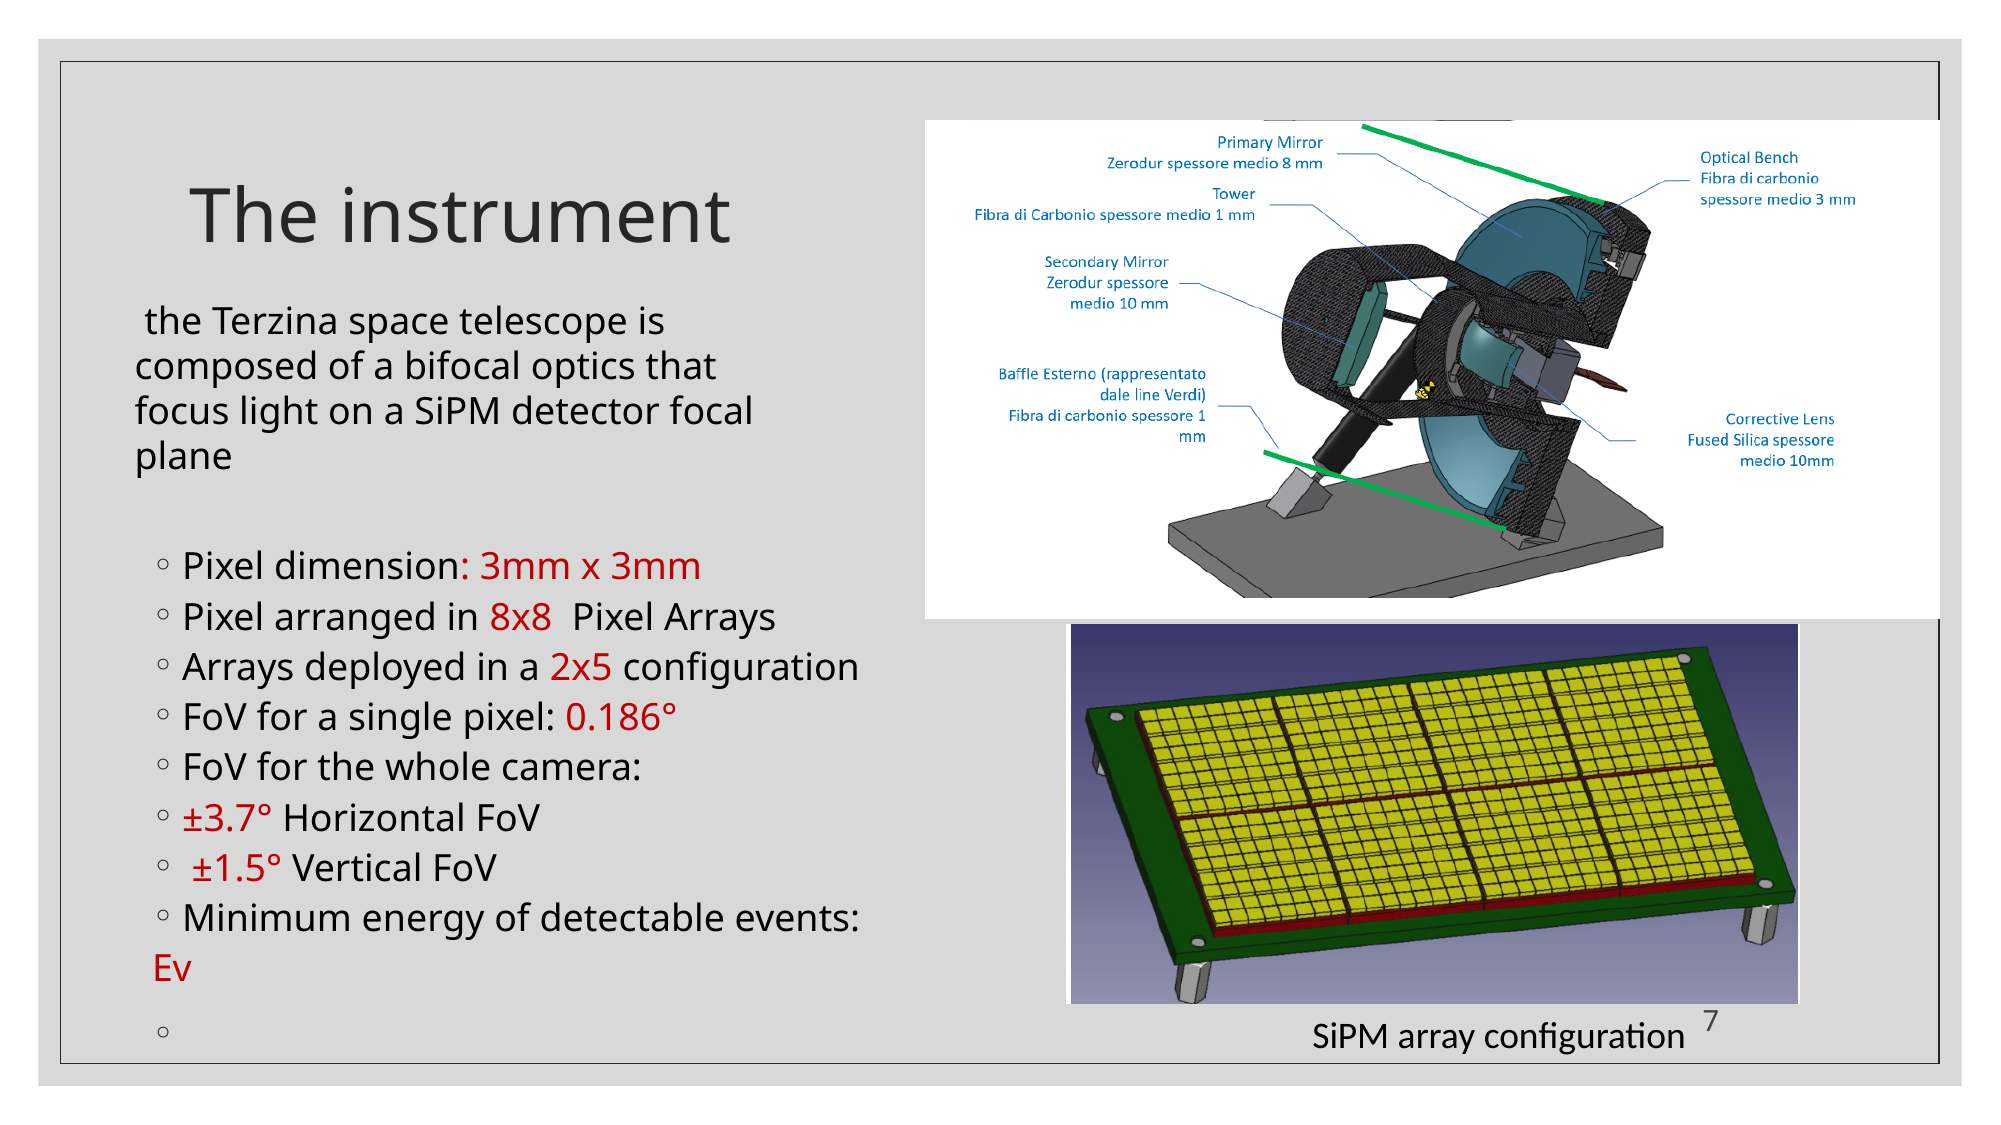

# The instrument
 the Terzina space telescope is composed of a bifocal optics that focus light on a SiPM detector focal plane
Pixel dimension: 3mm x 3mm
Pixel arranged in 8x8 Pixel Arrays
Arrays deployed in a 2x5 configuration
FoV for a single pixel: 0.186°
FoV for the whole camera:
±3.7° Horizontal FoV
 ±1.5° Vertical FoV
Minimum energy of detectable events:
Ev
SiPM array configuration